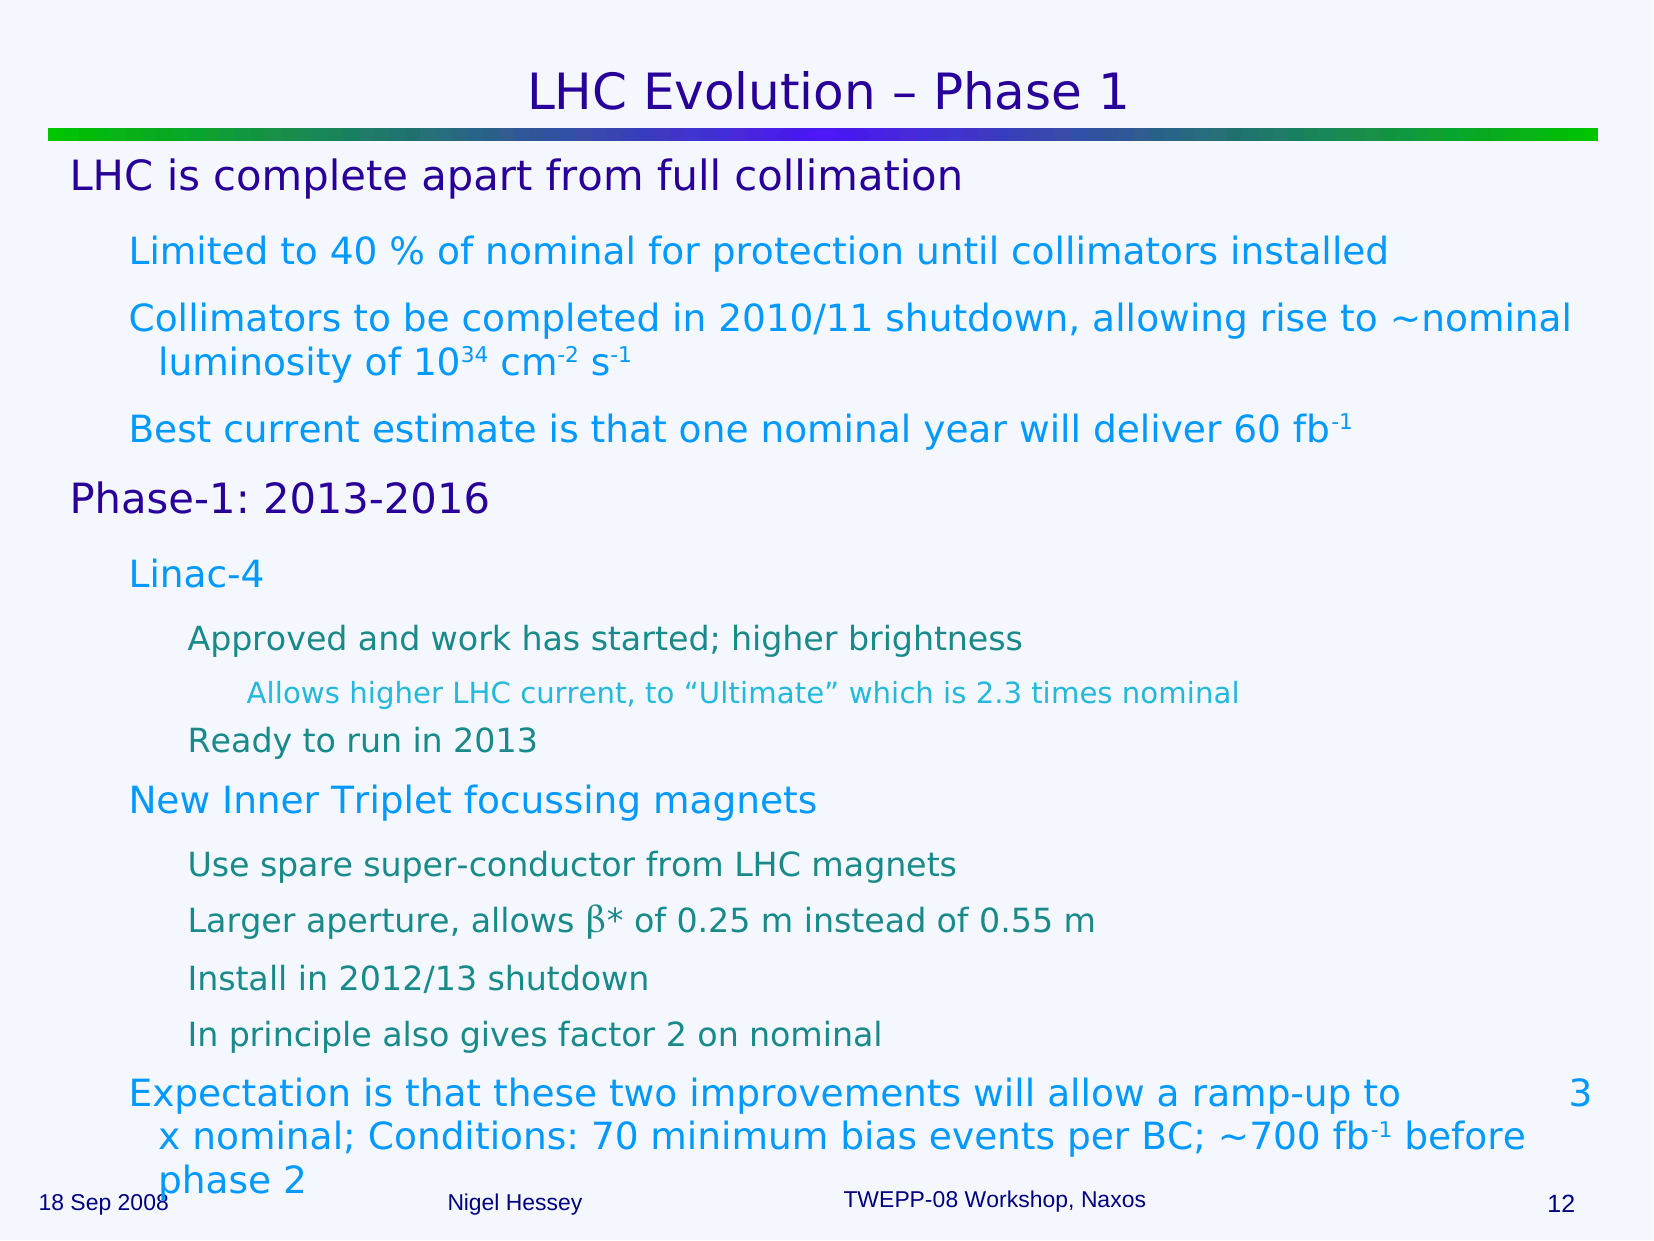

# LHC Evolution – Phase 1
LHC is complete apart from full collimation
Limited to 40 % of nominal for protection until collimators installed
Collimators to be completed in 2010/11 shutdown, allowing rise to ~nominal luminosity of 1034 cm-2 s-1
Best current estimate is that one nominal year will deliver 60 fb-1
Phase-1: 2013-2016
Linac-4
Approved and work has started; higher brightness
Allows higher LHC current, to “Ultimate” which is 2.3 times nominal
Ready to run in 2013
New Inner Triplet focussing magnets
Use spare super-conductor from LHC magnets
Larger aperture, allows * of 0.25 m instead of 0.55 m
Install in 2012/13 shutdown
In principle also gives factor 2 on nominal
Expectation is that these two improvements will allow a ramp-up to 3 x nominal; Conditions: 70 minimum bias events per BC; ~700 fb-1 before phase 2